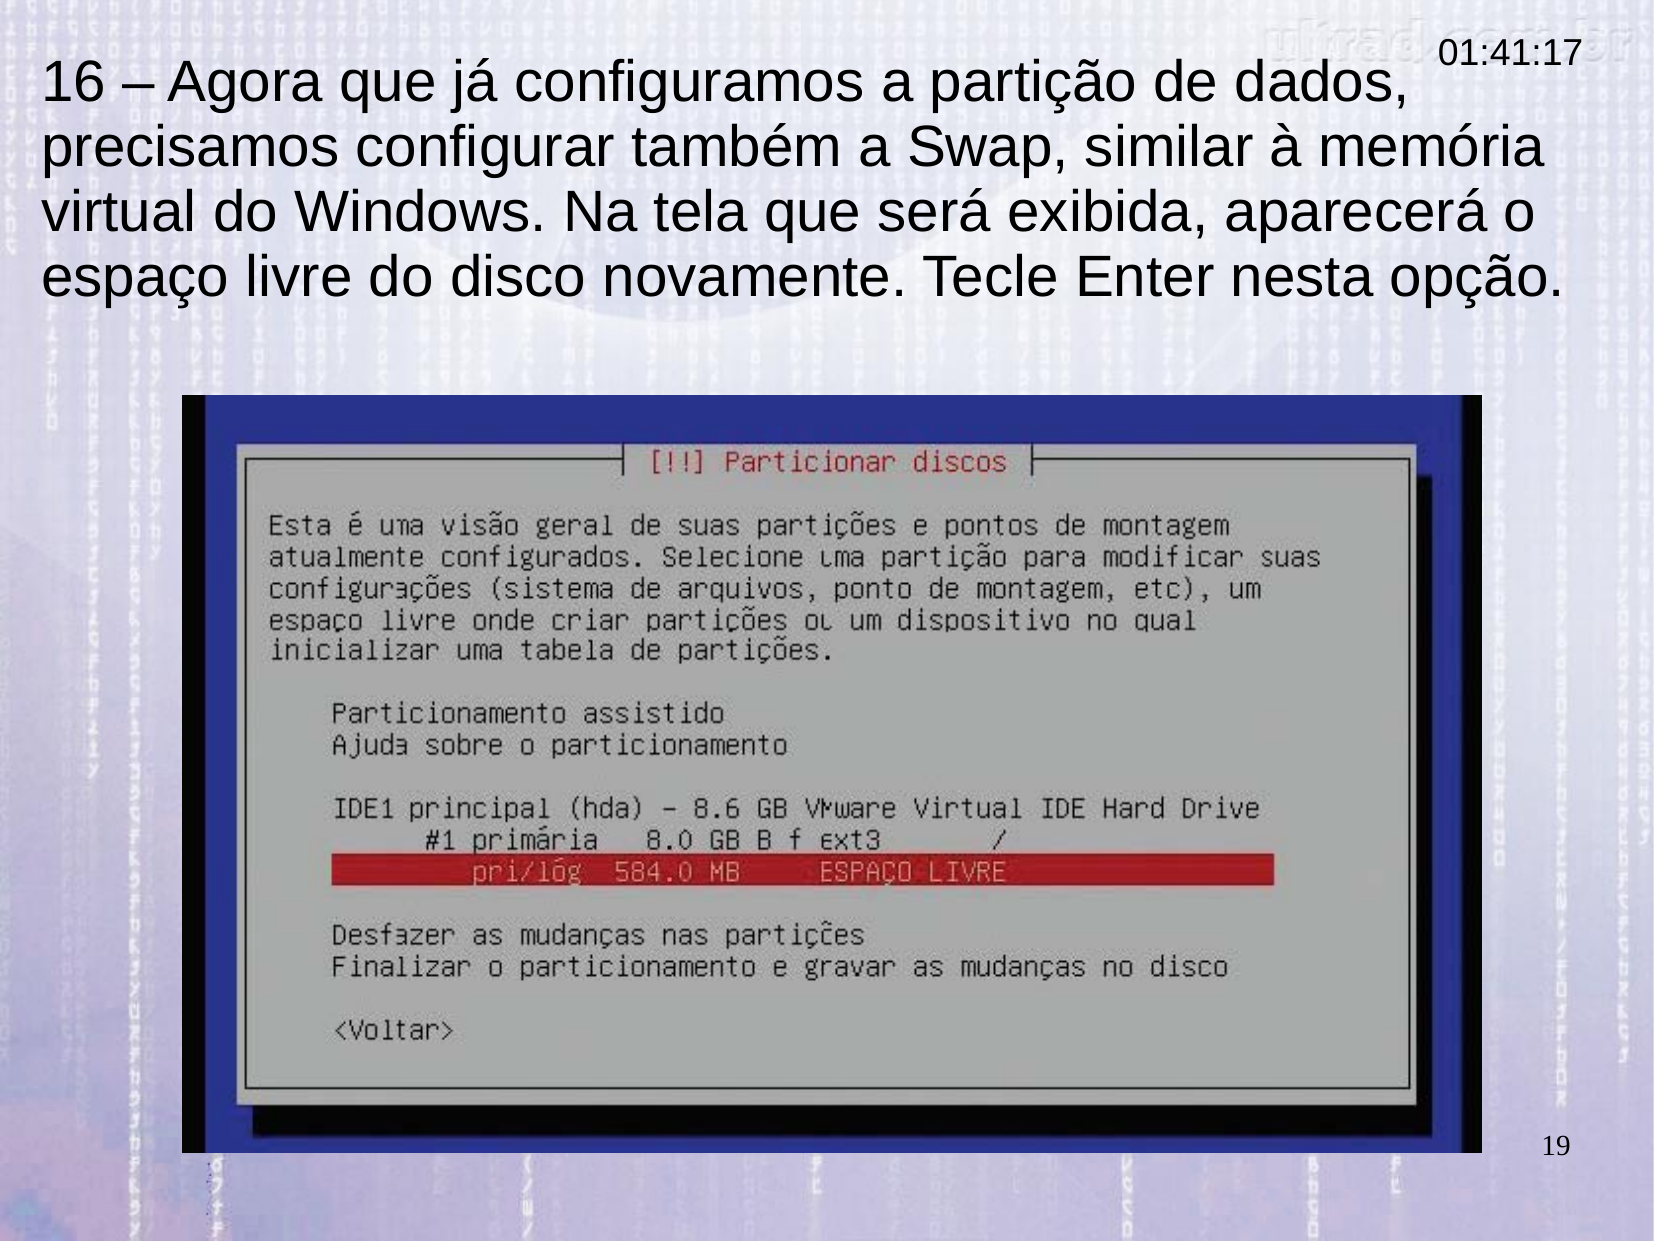

02:59:56
16 – Agora que já configuramos a partição de dados, precisamos configurar também a Swap, similar à memória virtual do Windows. Na tela que será exibida, aparecerá o espaço livre do disco novamente. Tecle Enter nesta opção.
19